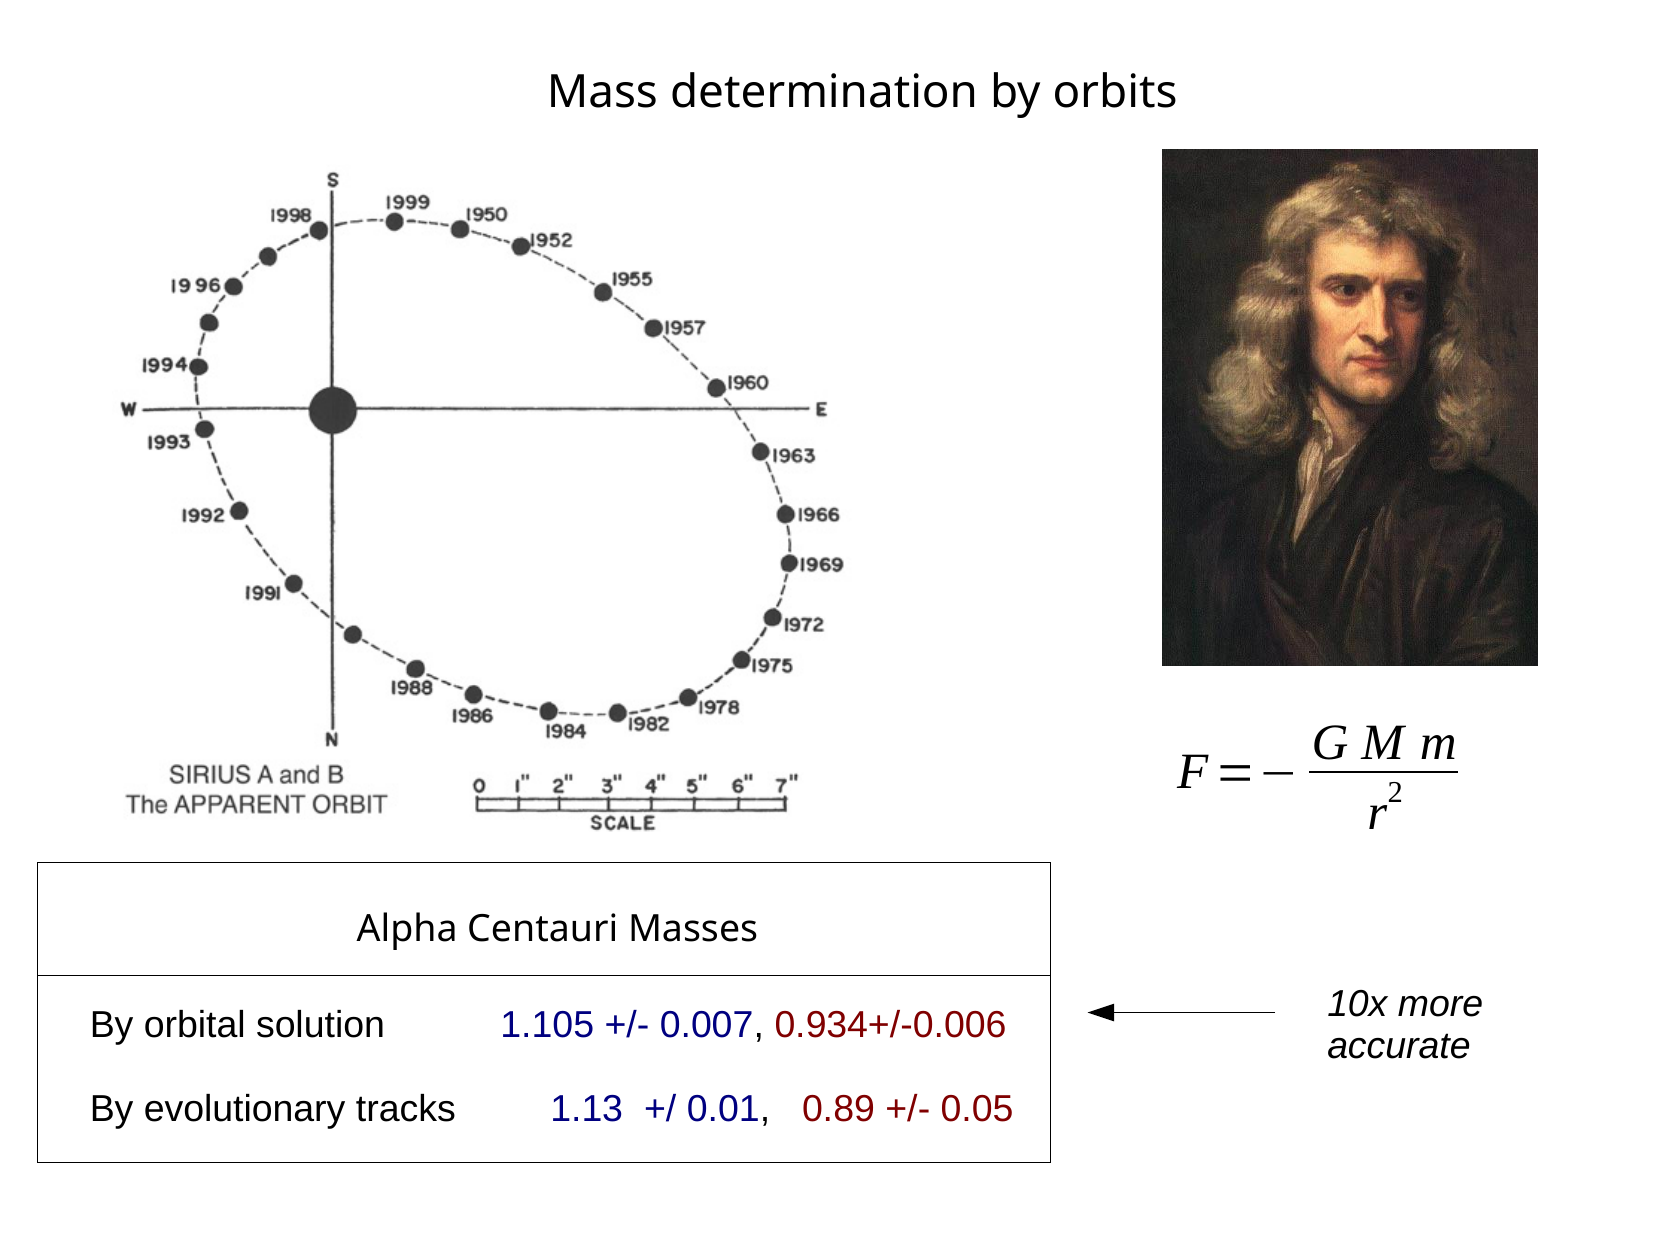

Mass determination by orbits
Alpha Centauri Masses
By orbital solution 1.105 +/- 0.007, 0.934+/-0.006
By evolutionary tracks 1.13 +/ 0.01, 0.89 +/- 0.05
10x more accurate